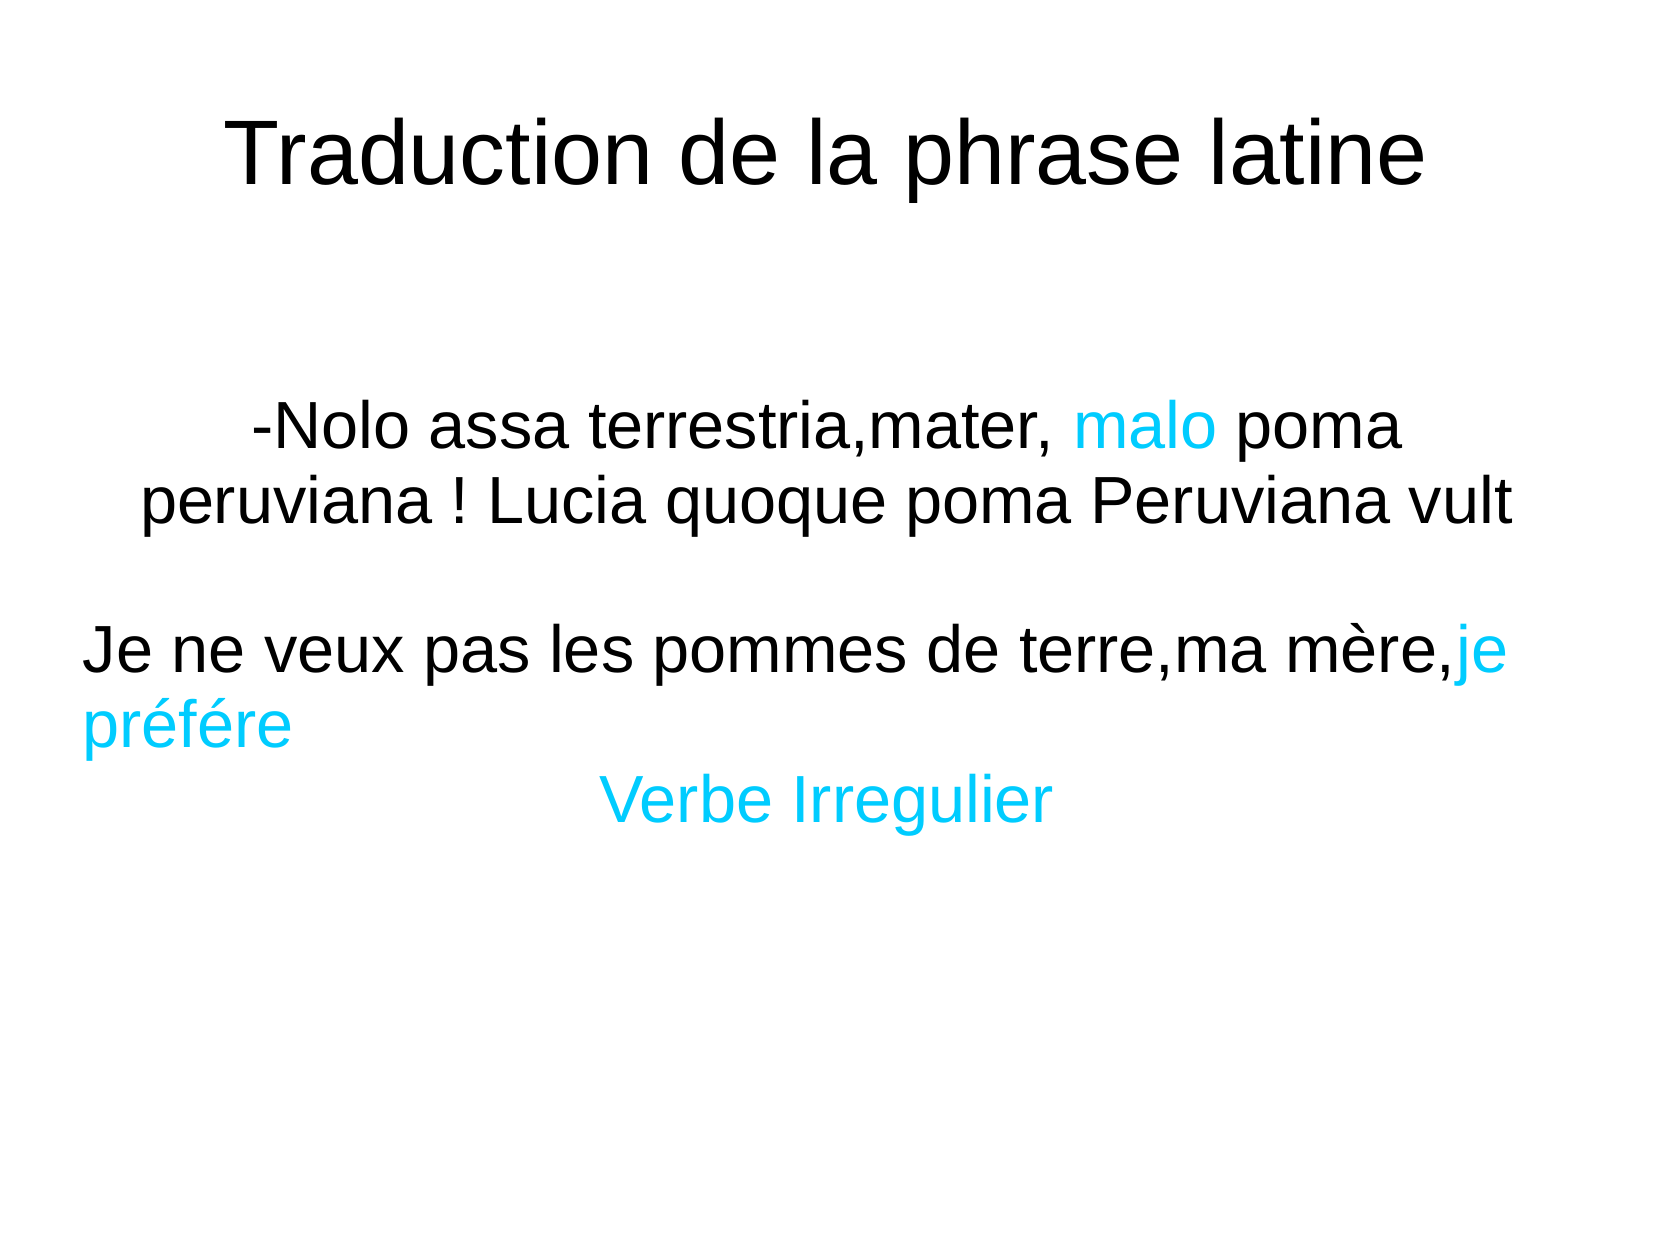

# Traduction de la phrase latine
-Nolo assa terrestria,mater, malo poma peruviana ! Lucia quoque poma Peruviana vult
Je ne veux pas les pommes de terre,ma mère,je préfére
Verbe Irregulier